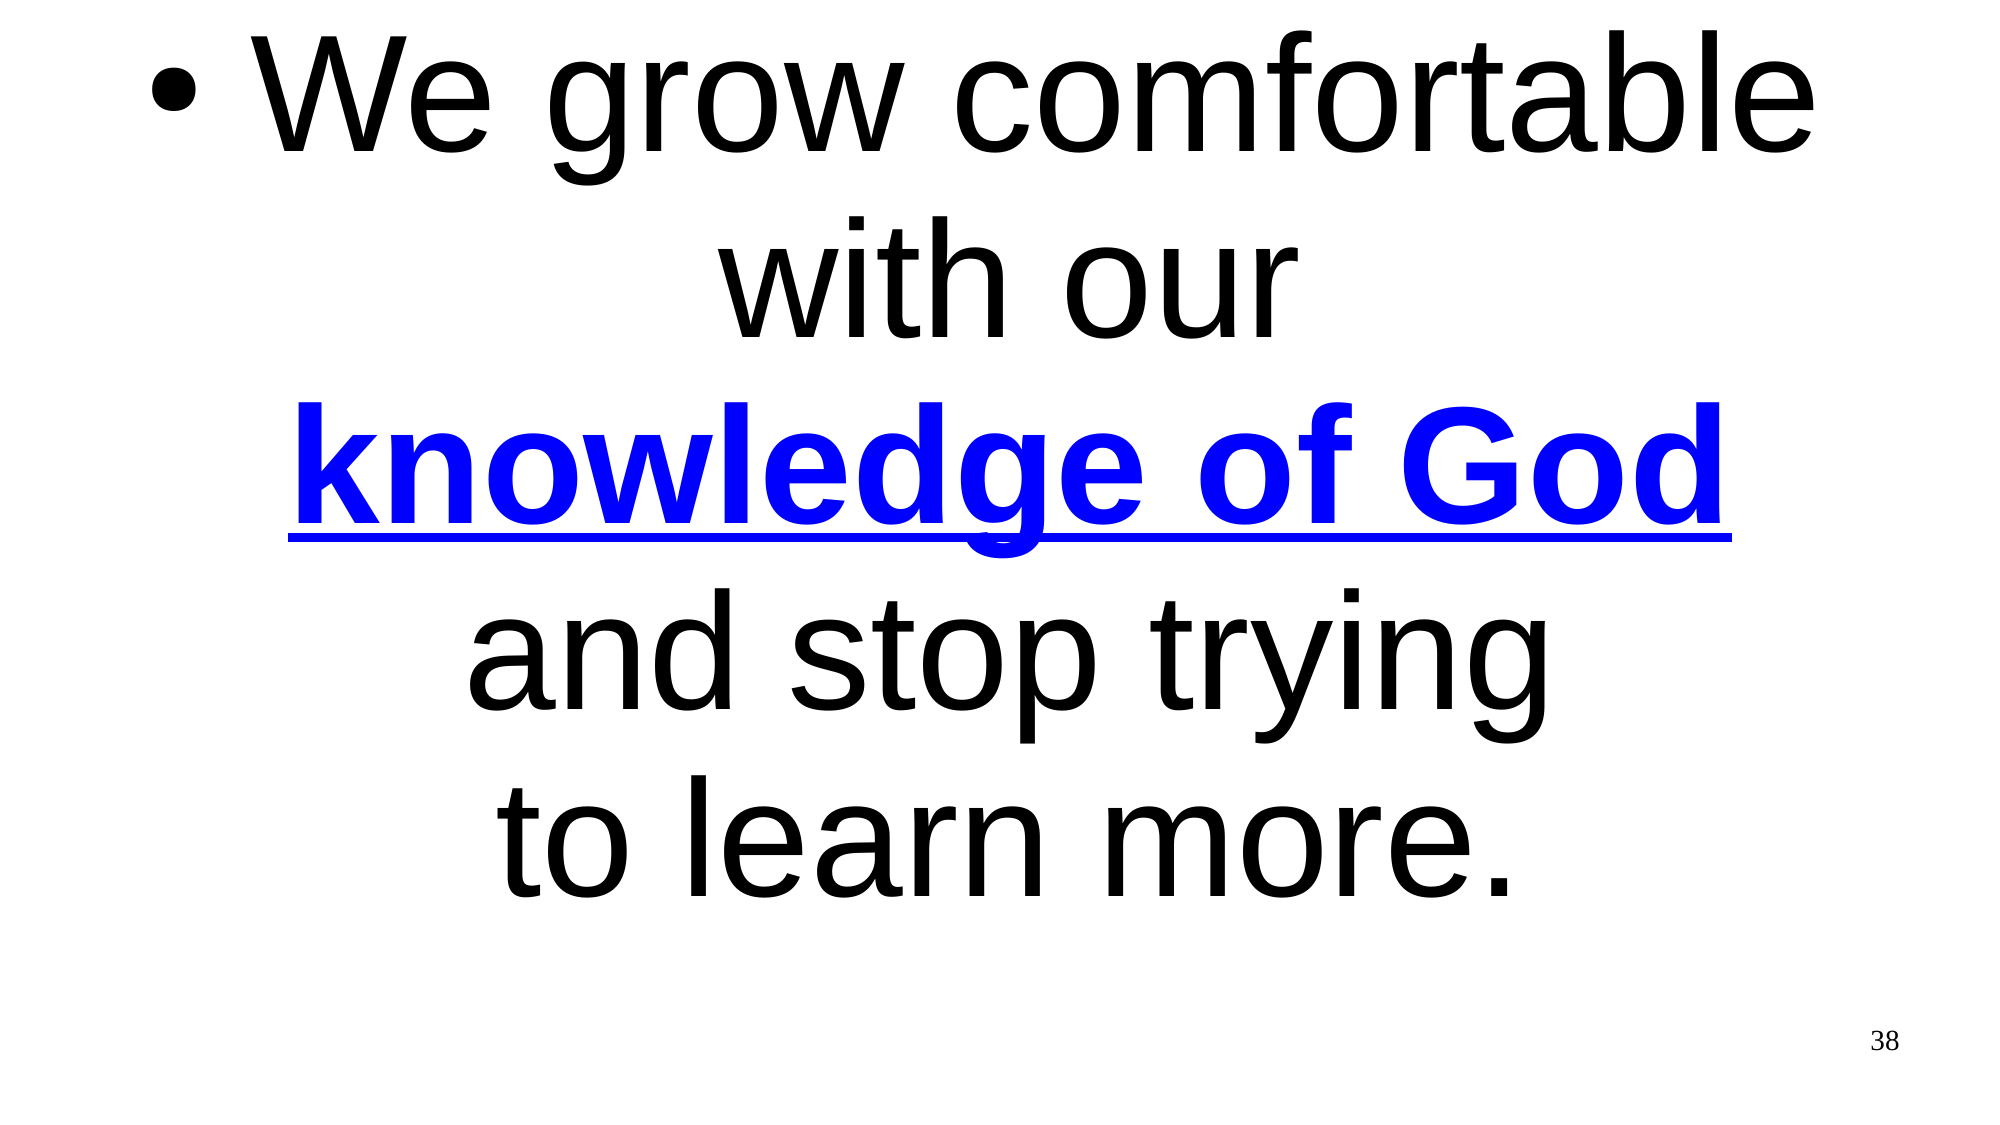

# We grow comfortable with our knowledge of God and stop trying to learn more.
38